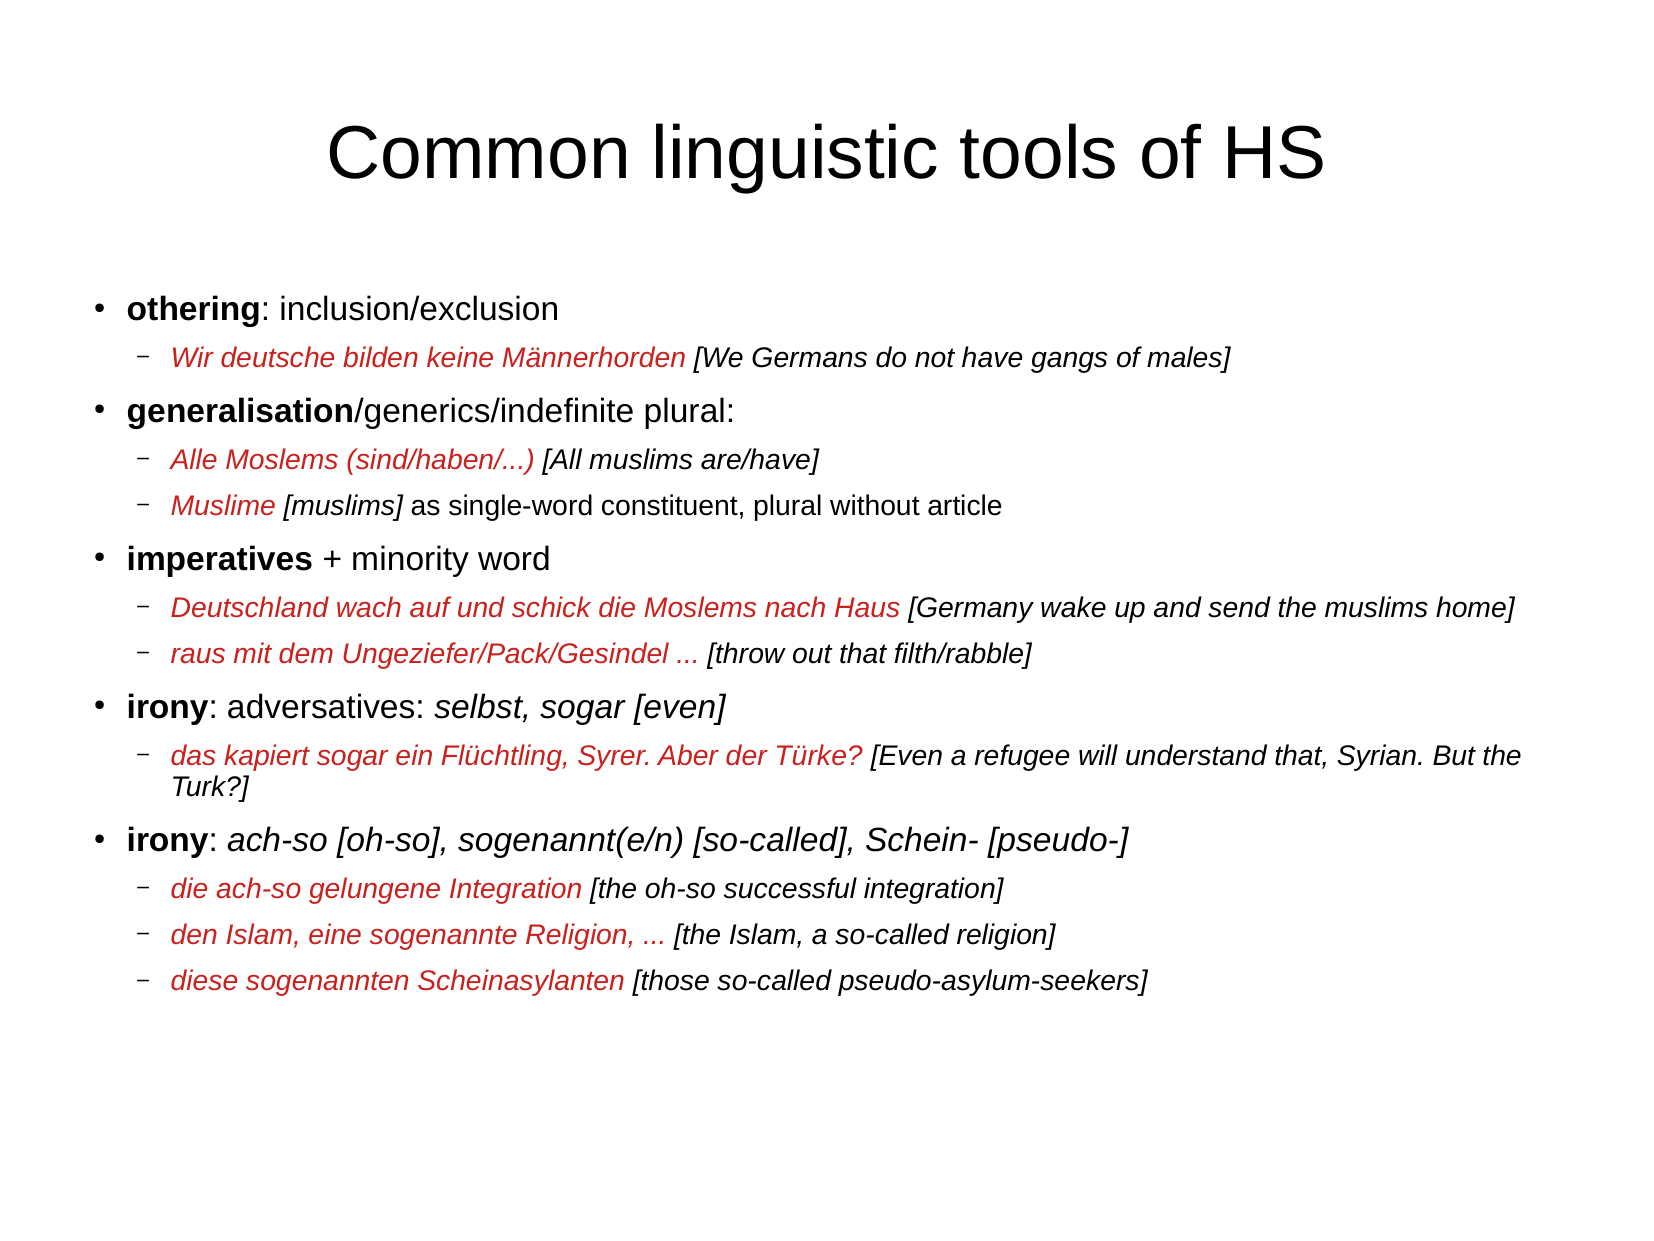

# Common linguistic tools of HS
othering: inclusion/exclusion
Wir deutsche bilden keine Männerhorden [We Germans do not have gangs of males]
generalisation/generics/indefinite plural:
Alle Moslems (sind/haben/...) [All muslims are/have]
Muslime [muslims] as single-word constituent, plural without article
imperatives + minority word
Deutschland wach auf und schick die Moslems nach Haus [Germany wake up and send the muslims home]
raus mit dem Ungeziefer/Pack/Gesindel ... [throw out that filth/rabble]
irony: adversatives: selbst, sogar [even]
das kapiert sogar ein Flüchtling, Syrer. Aber der Türke? [Even a refugee will understand that, Syrian. But the Turk?]
irony: ach-so [oh-so], sogenannt(e/n) [so-called], Schein- [pseudo-]
die ach-so gelungene Integration [the oh-so successful integration]
den Islam, eine sogenannte Religion, ... [the Islam, a so-called religion]
diese sogenannten Scheinasylanten [those so-called pseudo-asylum-seekers]